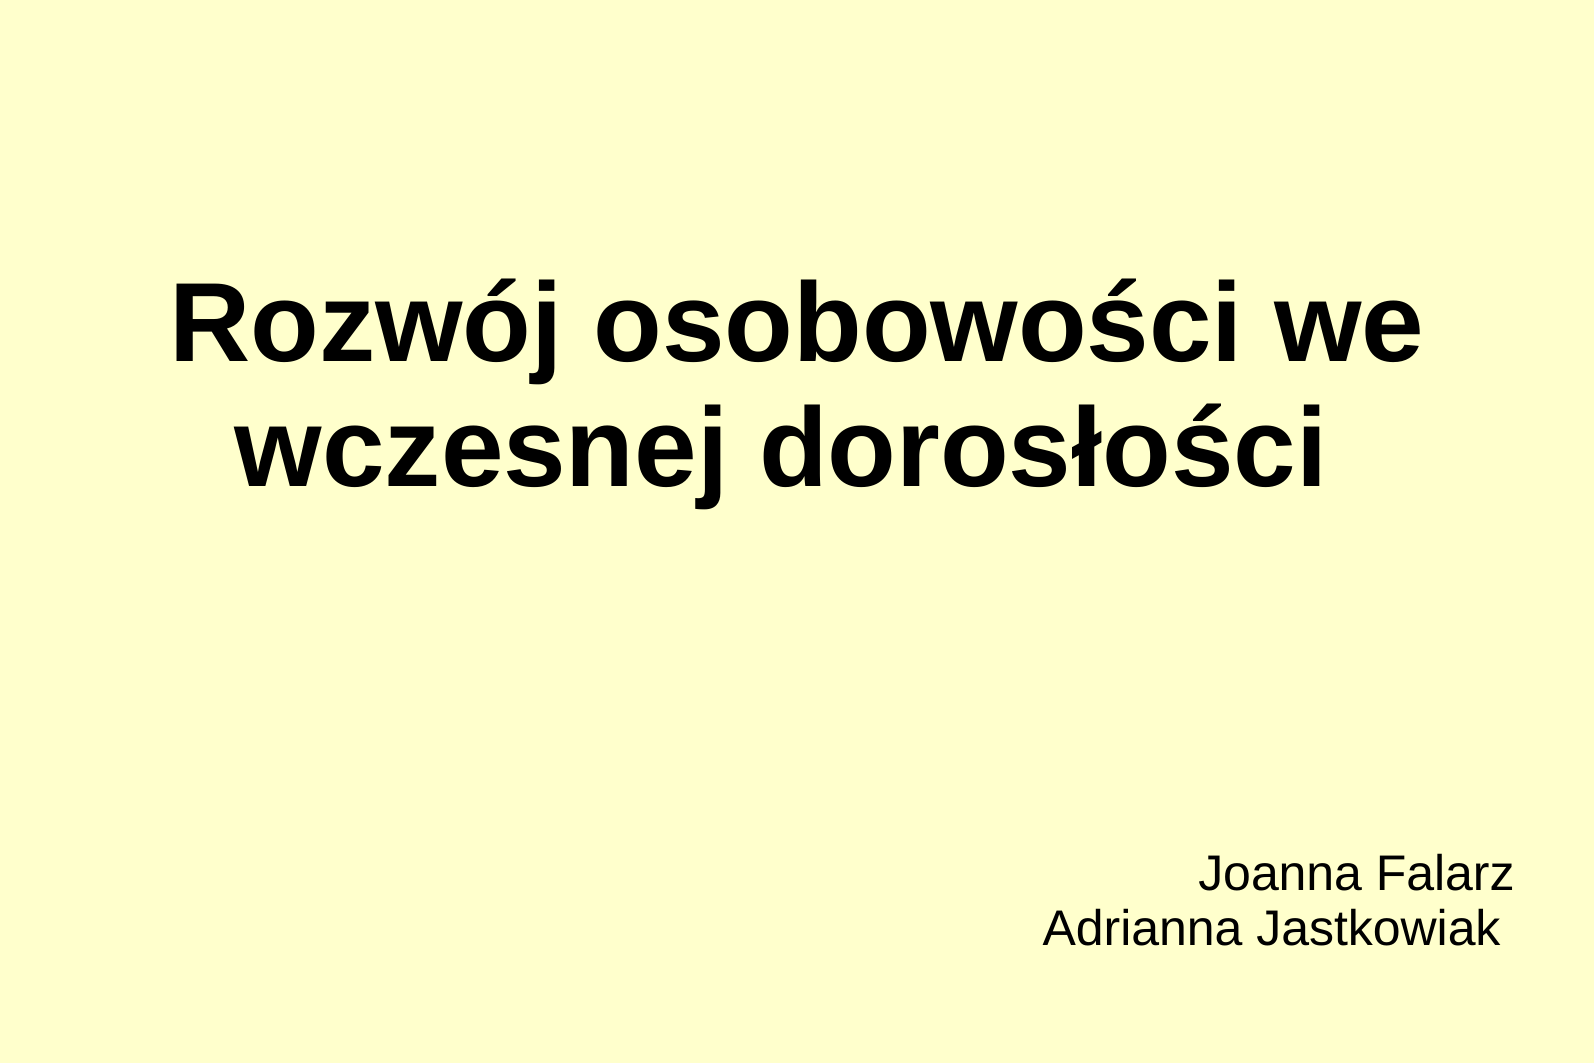

# Rozwój osobowości we wczesnej dorosłości
Joanna Falarz
 Adrianna Jastkowiak